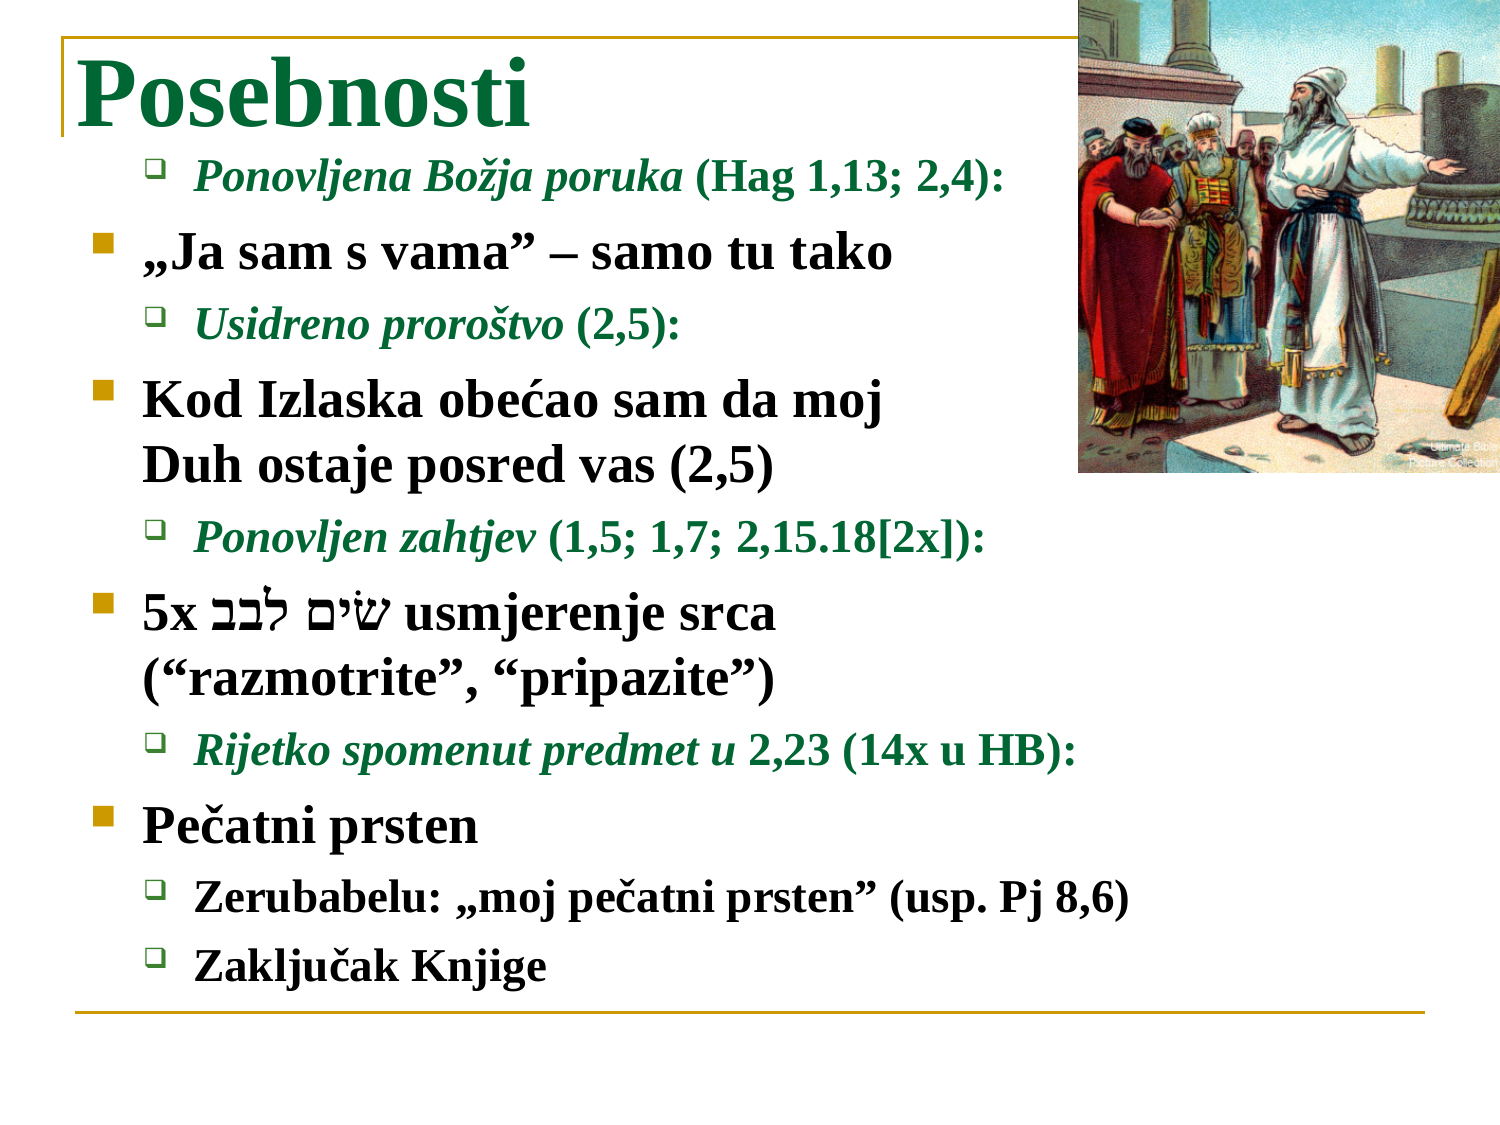

# Posebnosti
Ponovljena Božja poruka (Hag 1,13; 2,4):
„Ja sam s vama” – samo tu tako
Usidreno proroštvo (2,5):
Kod Izlaska obećao sam da moj
Duh ostaje posred vas (2,5)
Ponovljen zahtjev (1,5; 1,7; 2,15.18[2x]):
5x שׂים לבב usmjerenje srca
(“razmotrite”, “pripazite”)
Rijetko spomenut predmet u 2,23 (14x u HB):
Pečatni prsten
Zerubabelu: „moj pečatni prsten” (usp. Pj 8,6)
Zaključak Knjige